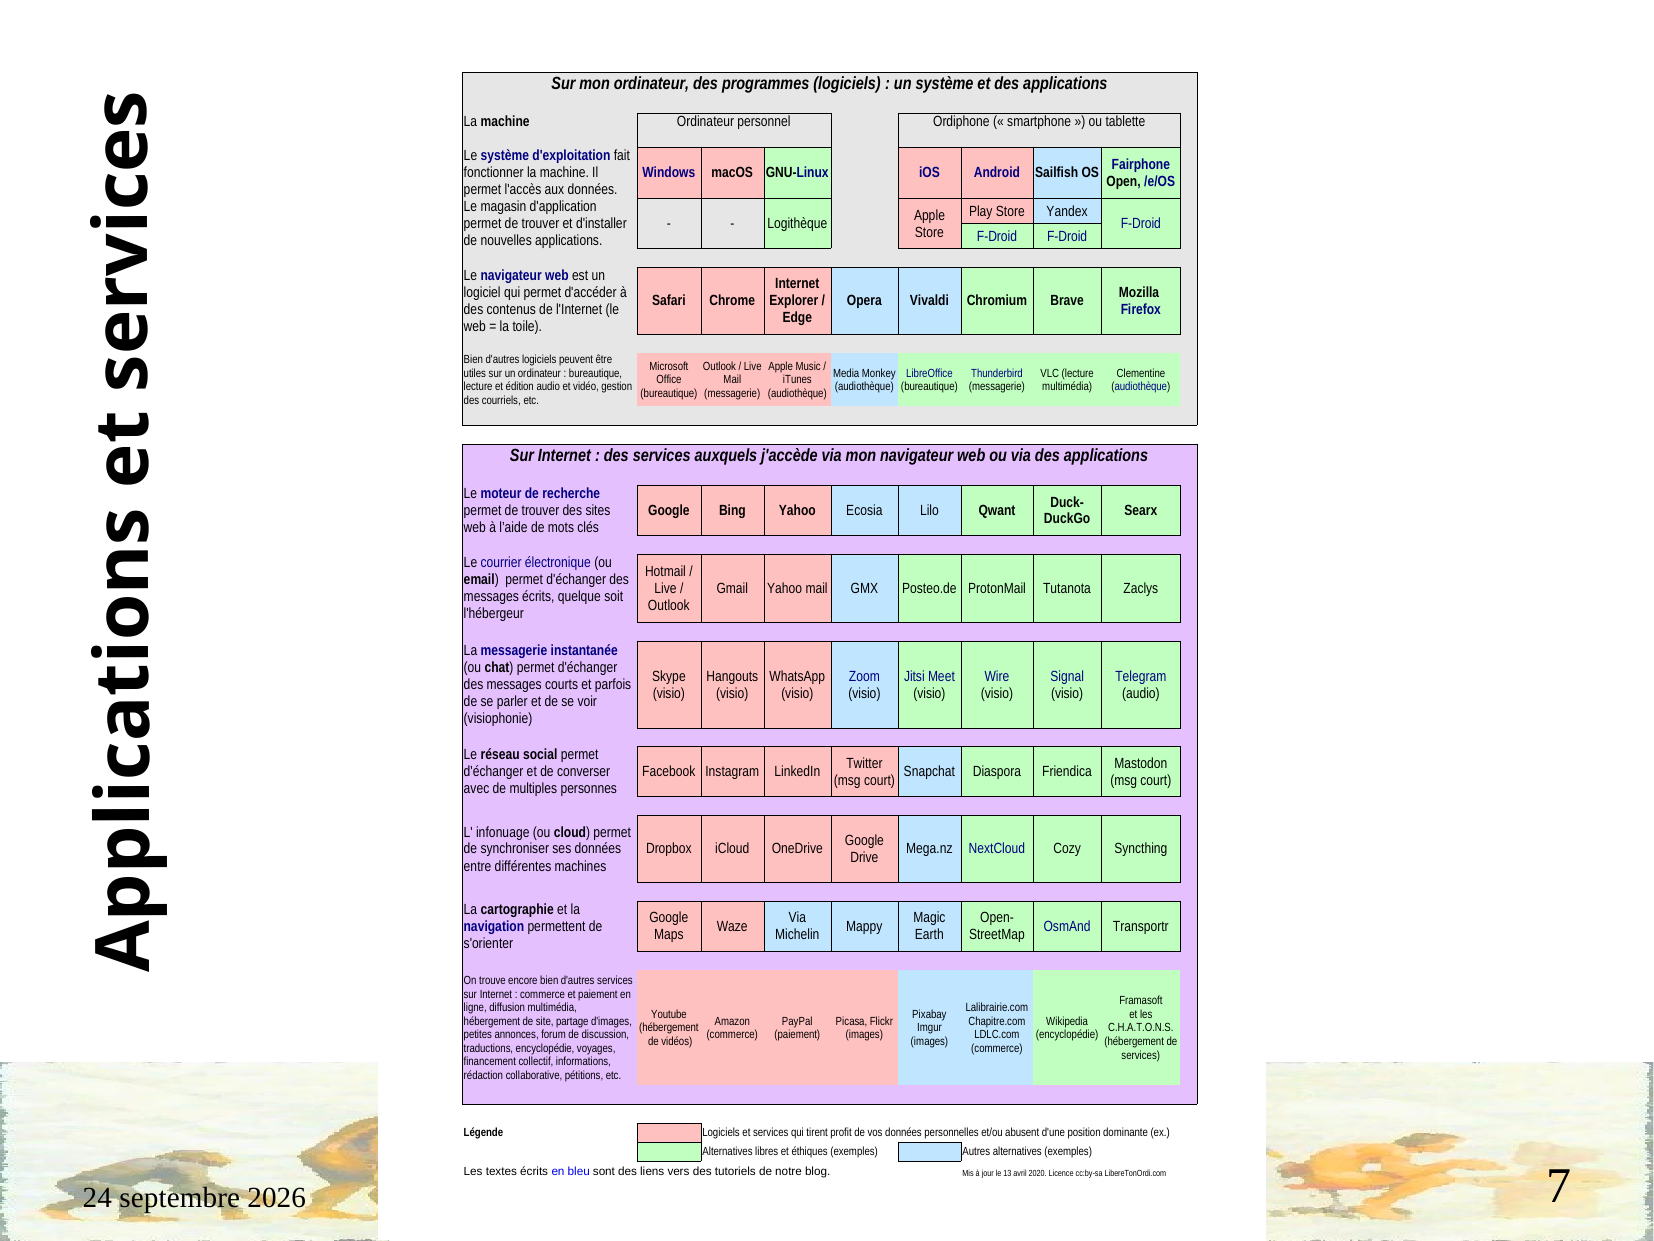

# Applications et services
cc:by-sa LibereTonOrdi.com
7